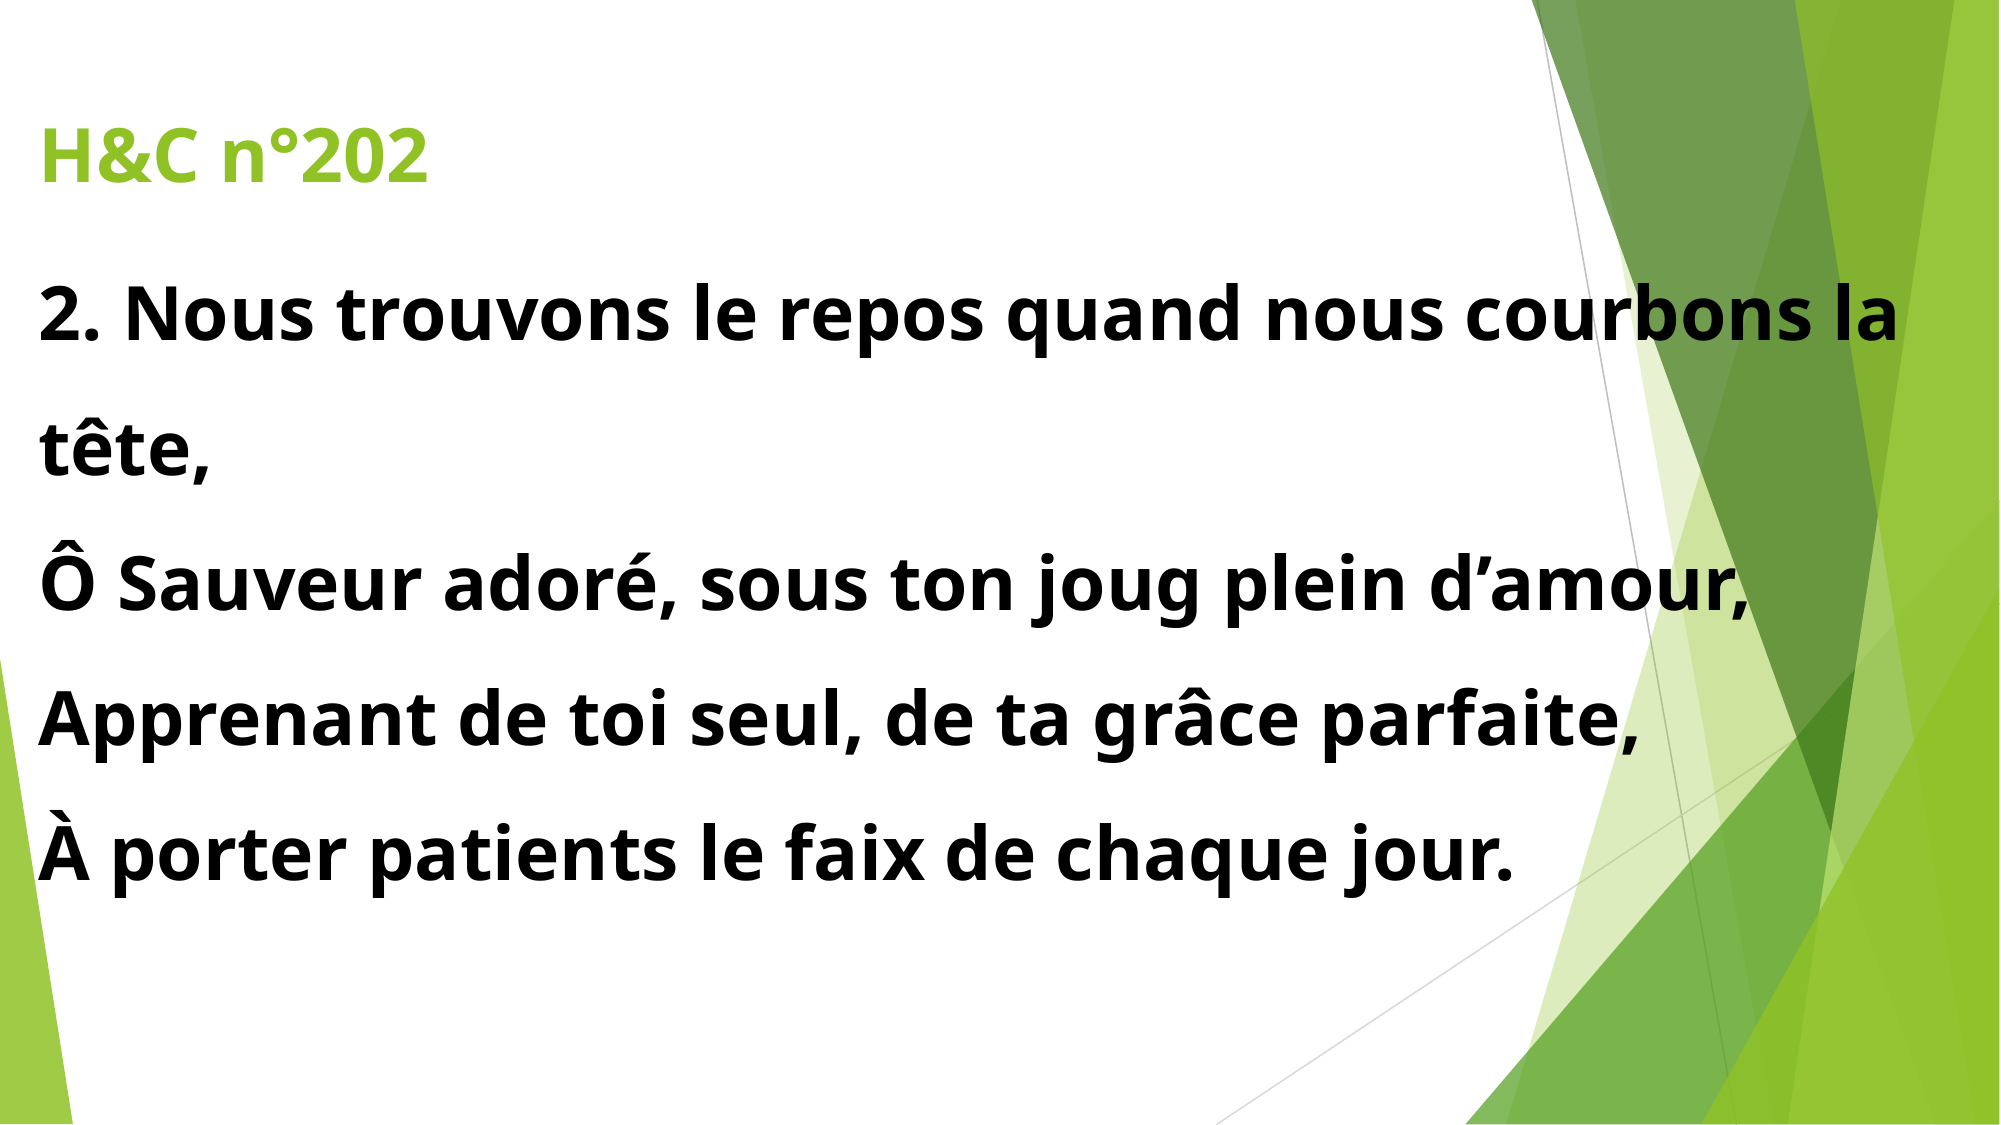

H&C n°202
2. Nous trouvons le repos quand nous courbons la tête,
Ô Sauveur adoré, sous ton joug plein d’amour,
Apprenant de toi seul, de ta grâce parfaite,
À porter patients le faix de chaque jour.